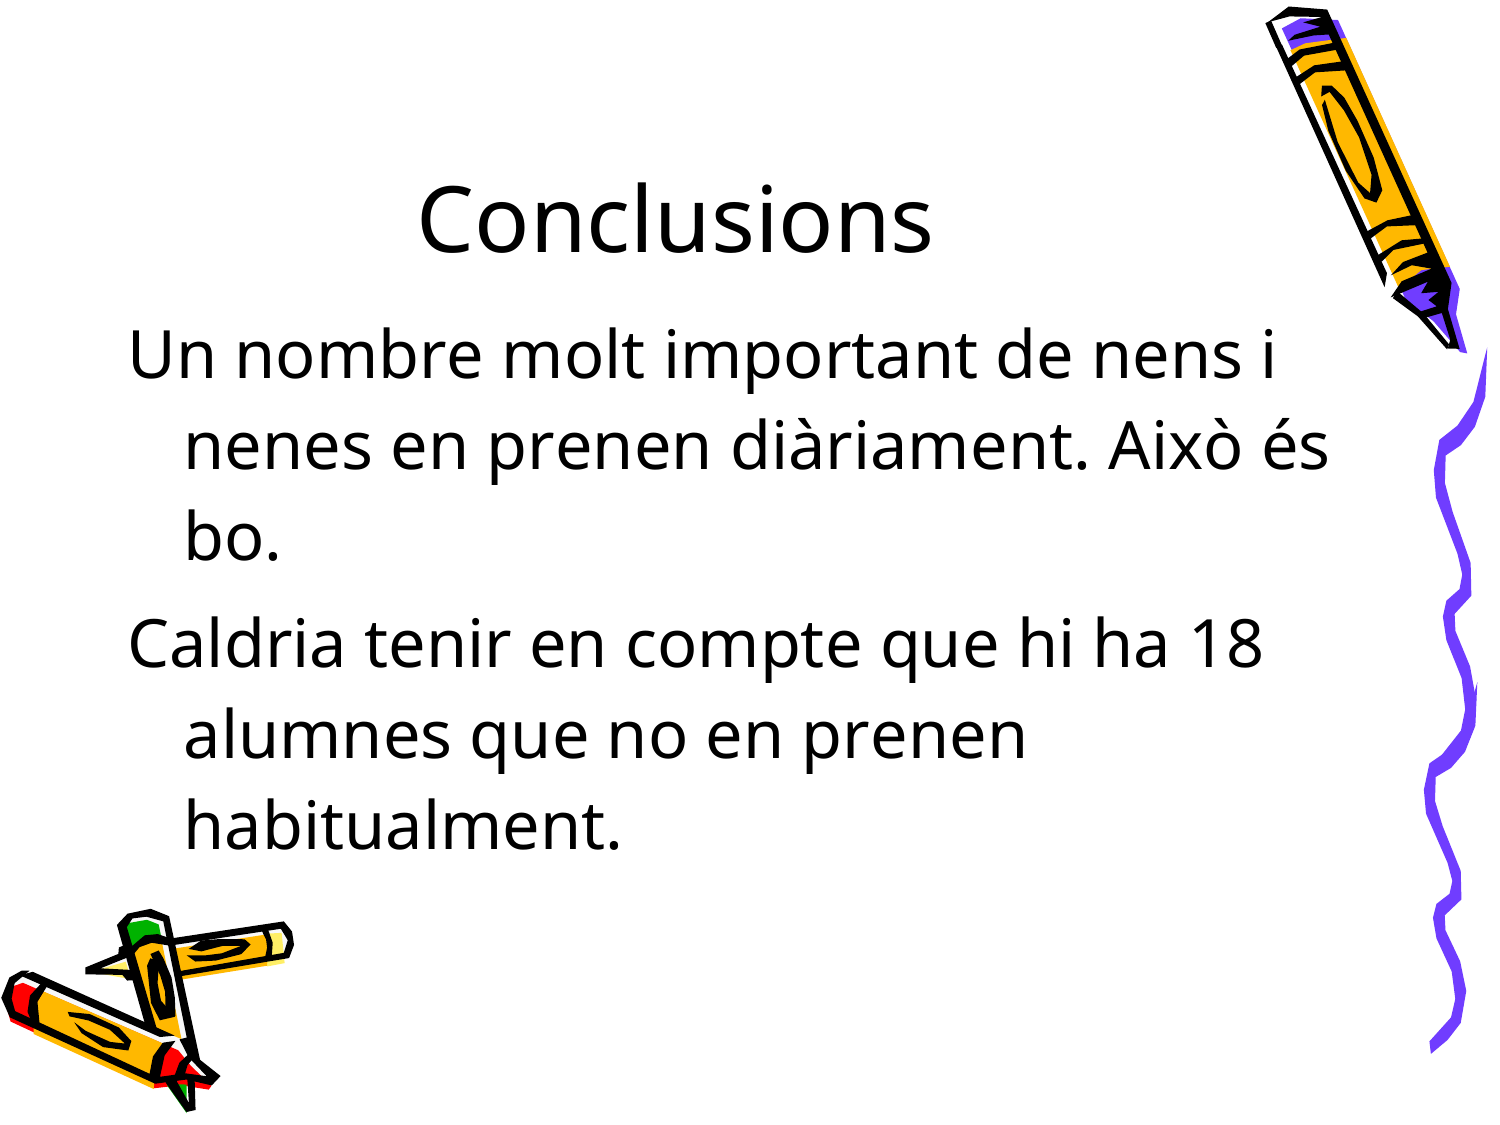

# Conclusions
Un nombre molt important de nens i nenes en prenen diàriament. Això és bo.
Caldria tenir en compte que hi ha 18 alumnes que no en prenen habitualment.